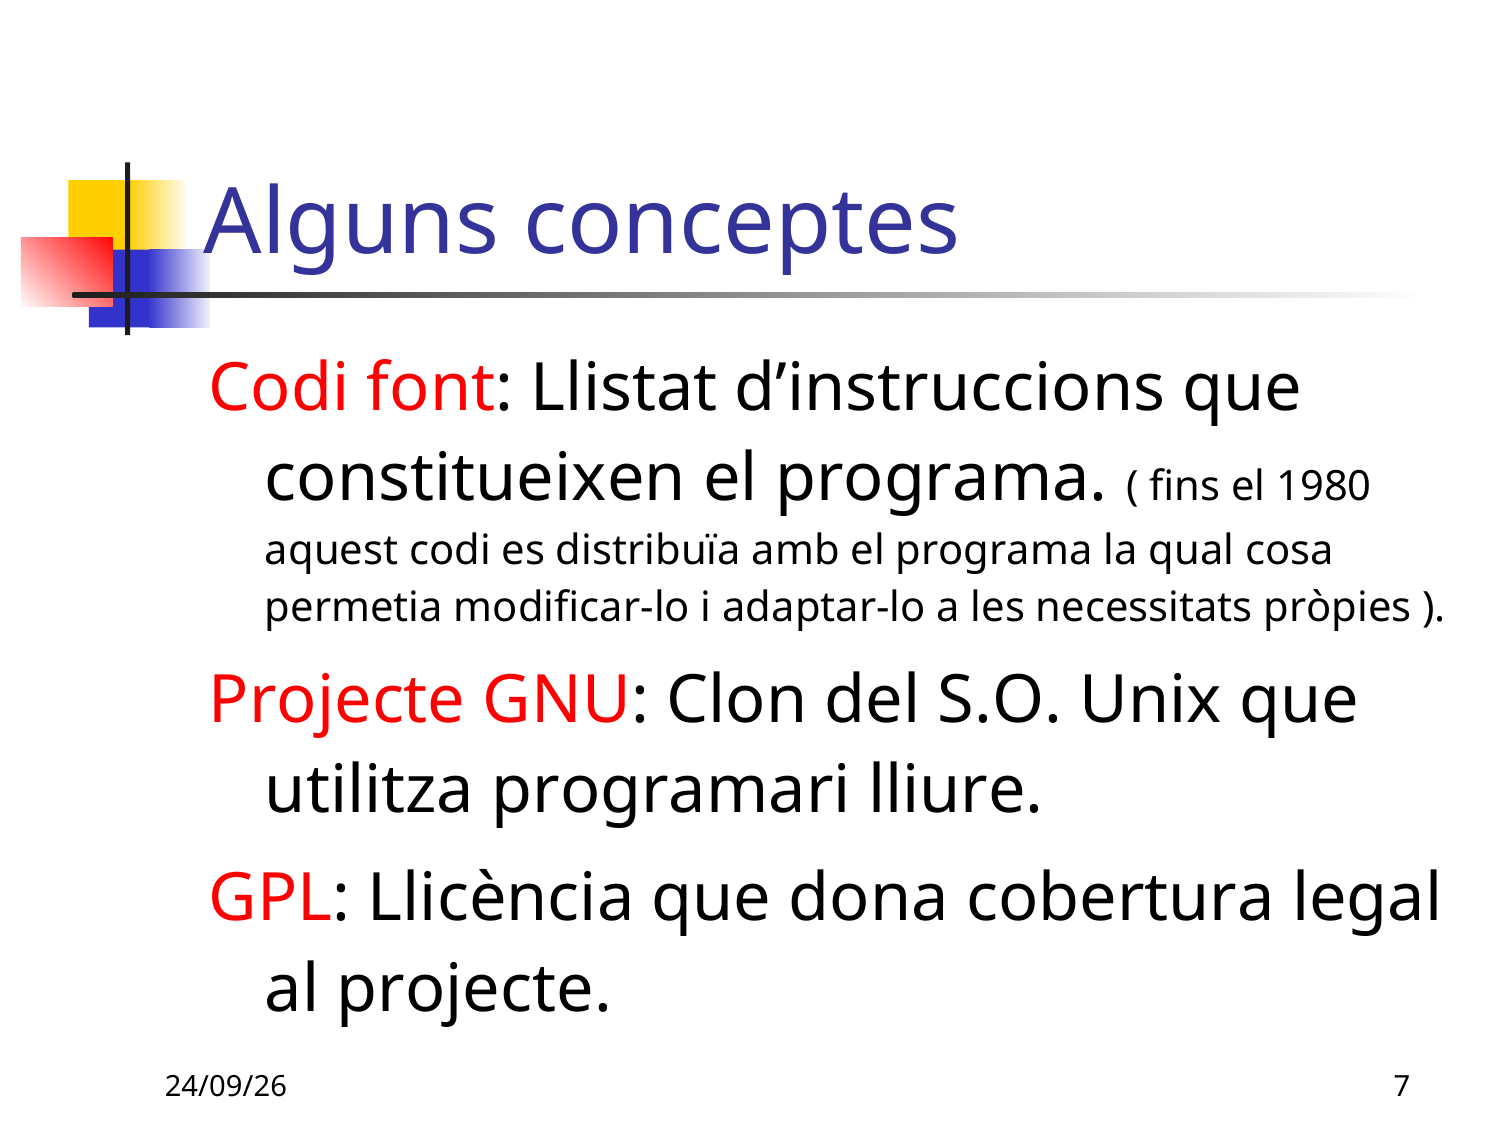

# Alguns conceptes
Codi font: Llistat d’instruccions que constitueixen el programa. ( fins el 1980 aquest codi es distribuïa amb el programa la qual cosa permetia modificar-lo i adaptar-lo a les necessitats pròpies ).
Projecte GNU: Clon del S.O. Unix que utilitza programari lliure.
GPL: Llicència que dona cobertura legal al projecte.
7